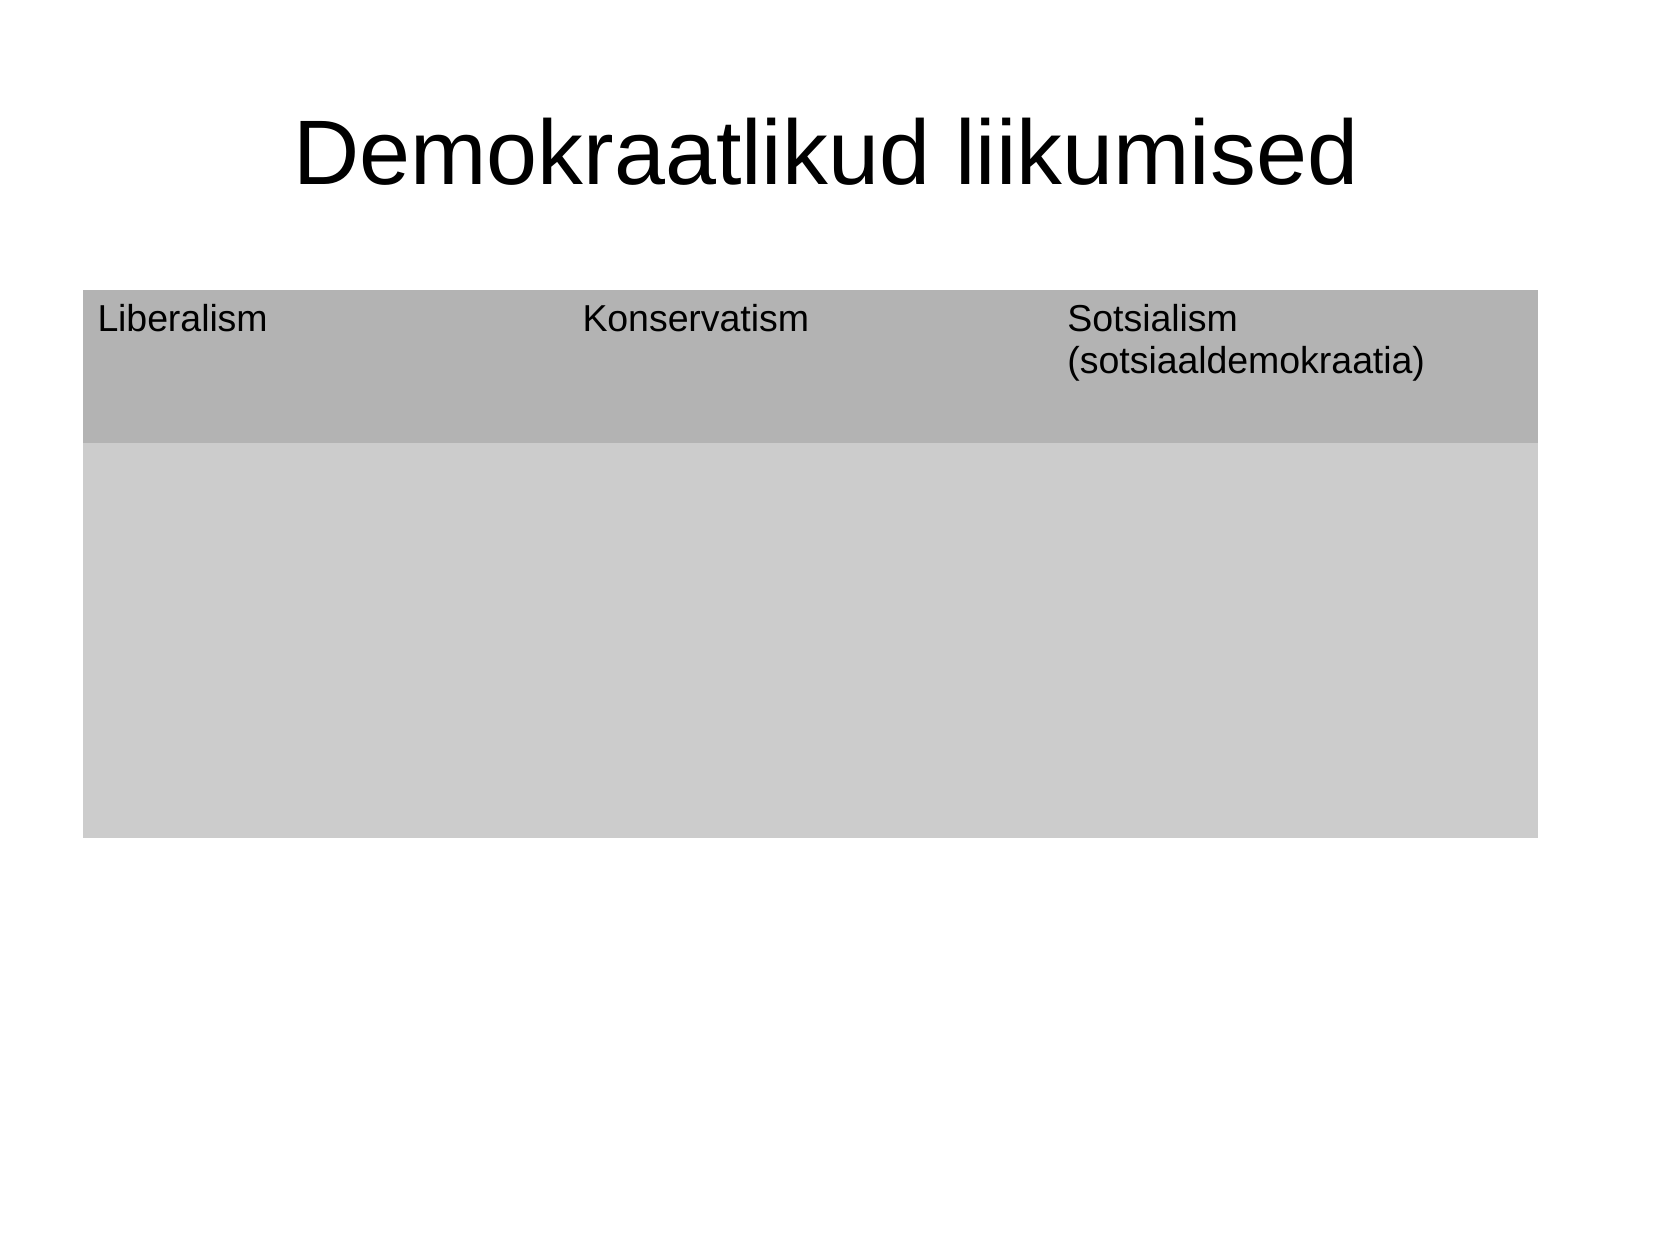

# Demokraatlikud liikumised
| Liberalism | Konservatism | Sotsialism (sotsiaaldemokraatia) |
| --- | --- | --- |
| | | |